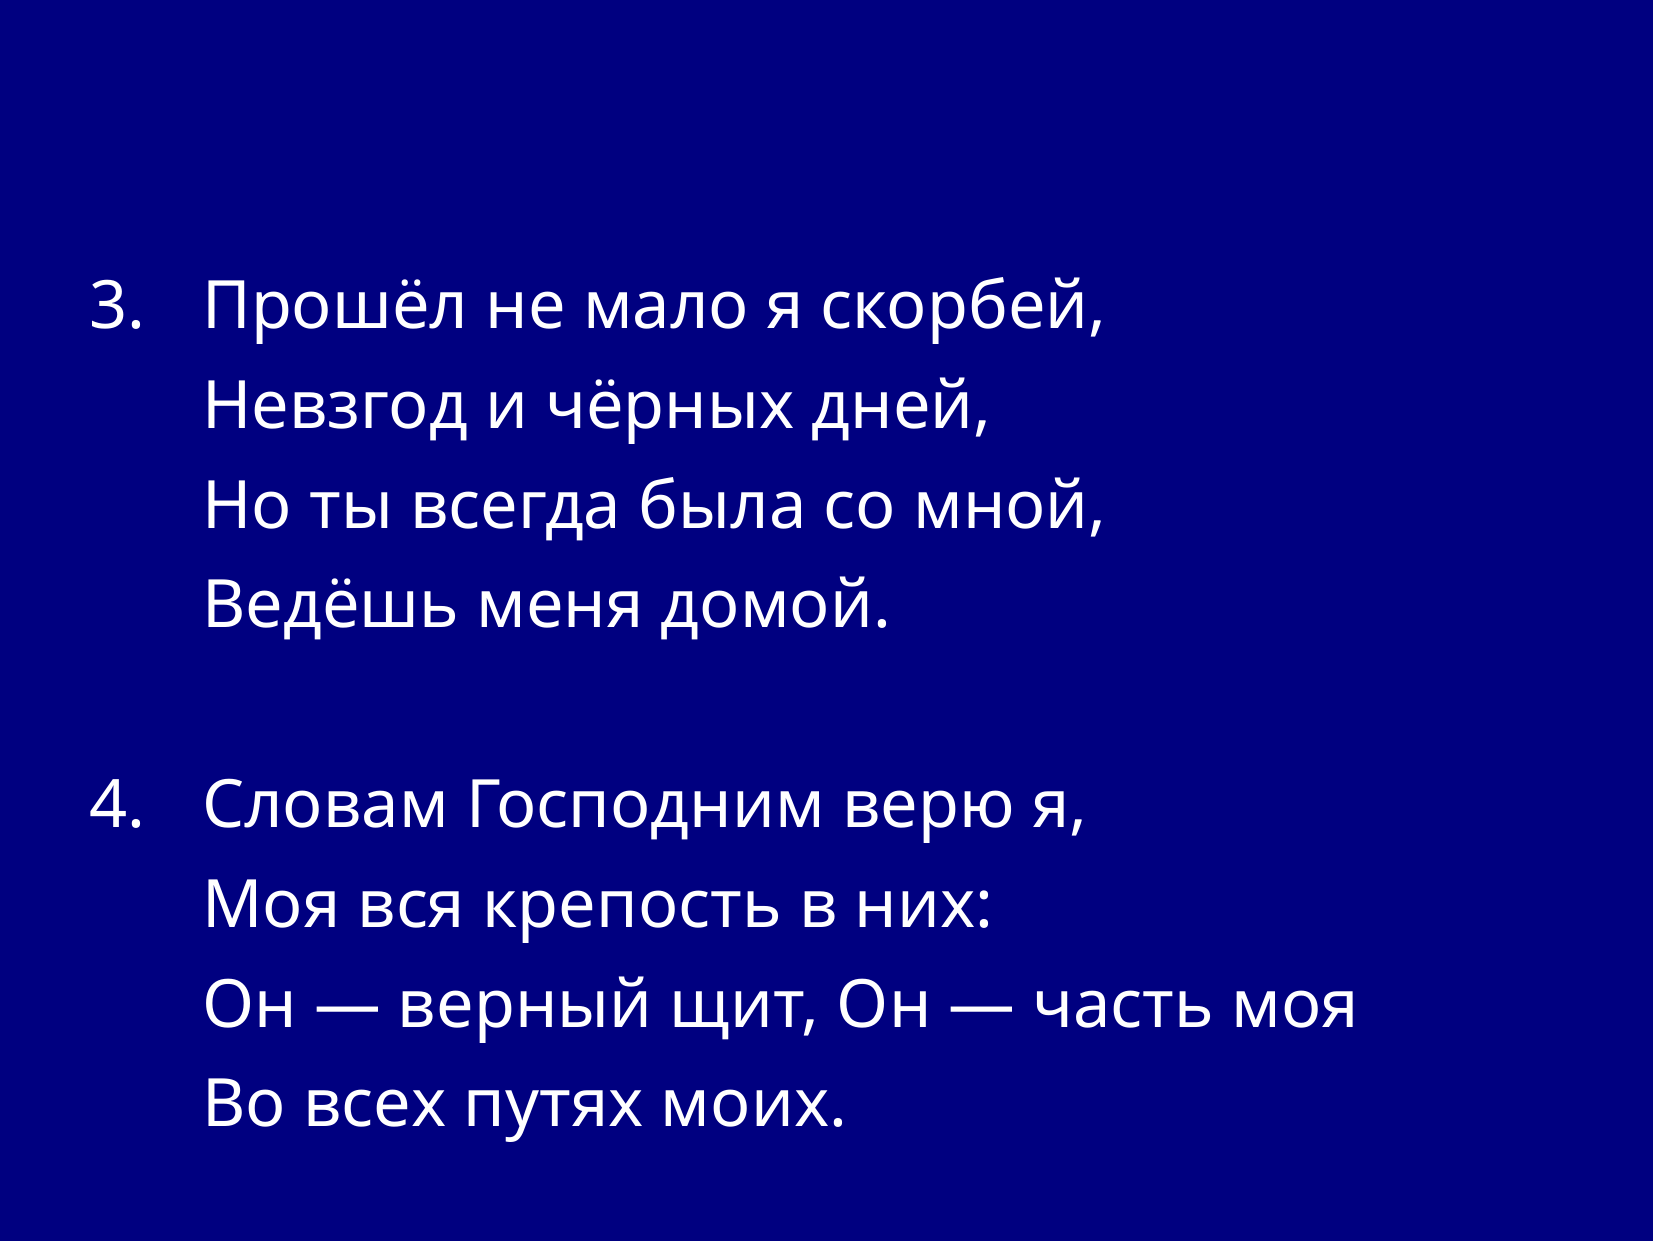

3.	Прошёл не мало я скорбей,
	Невзгод и чёрных дней,
	Но ты всегда была со мной,
	Ведёшь меня домой.
4.	Словам Господним верю я,
	Моя вся крепость в них:
	Он — верный щит, Он — часть моя
	Во всех путях моих.